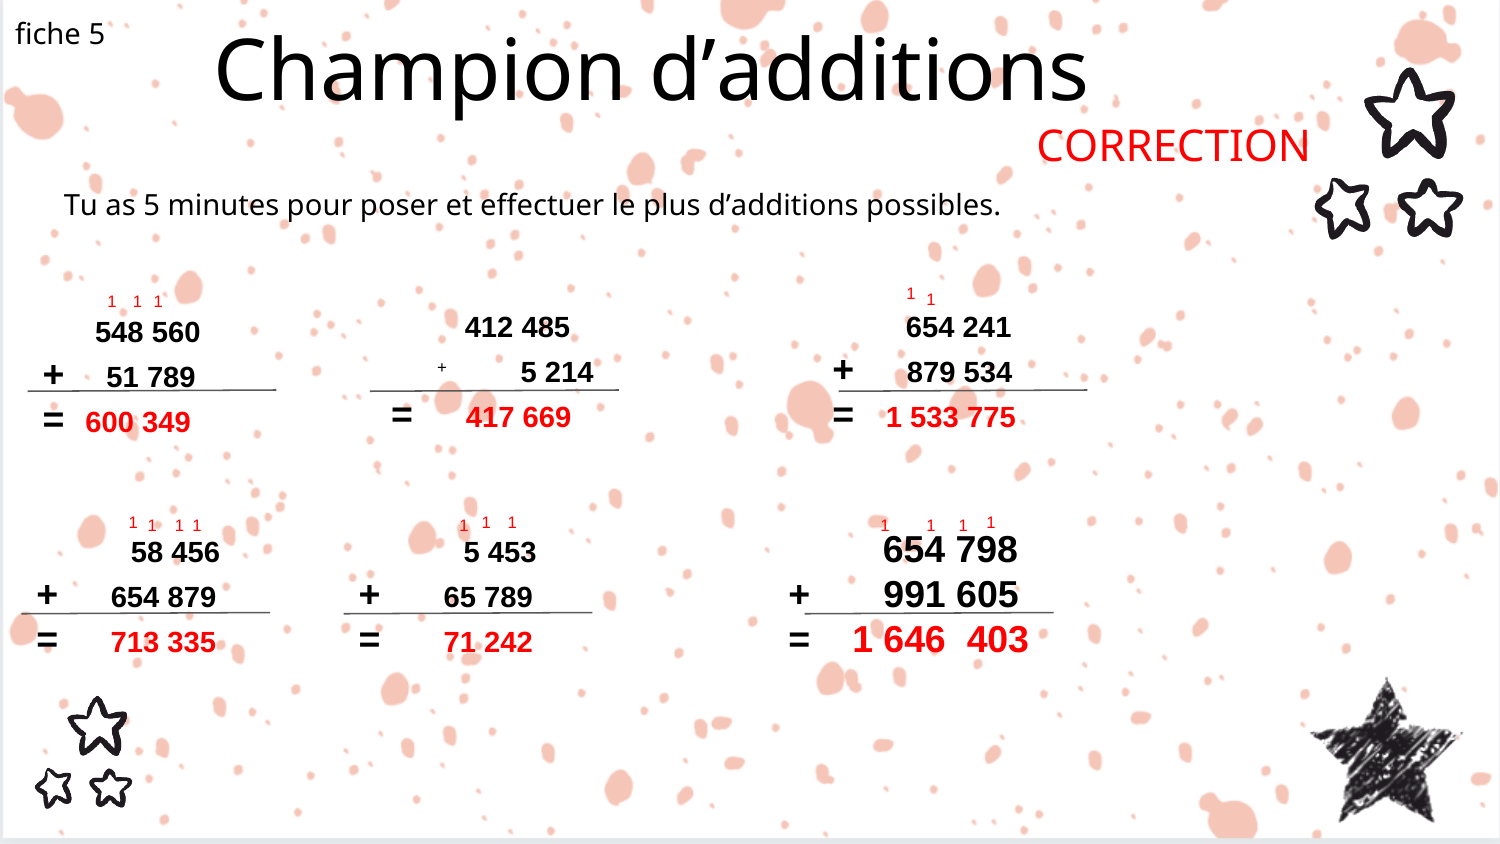

fiche 5
Champion d’additions
CORRECTION
Tu as 5 minutes pour poser et effectuer le plus d’additions possibles.
1
1
1
1
1
 412 485
 5 214
= 417 669
 654 241
+ 879 534
= 1 533 775
 548 560
+ 51 789
= 600 349
1
1
1
1
1
1
1
1
1
1
1
 58 456
+ 654 879
= 713 335
 5 453
+ 65 789
= 71 242
 654 798
+ 991 605
= 1 646 403